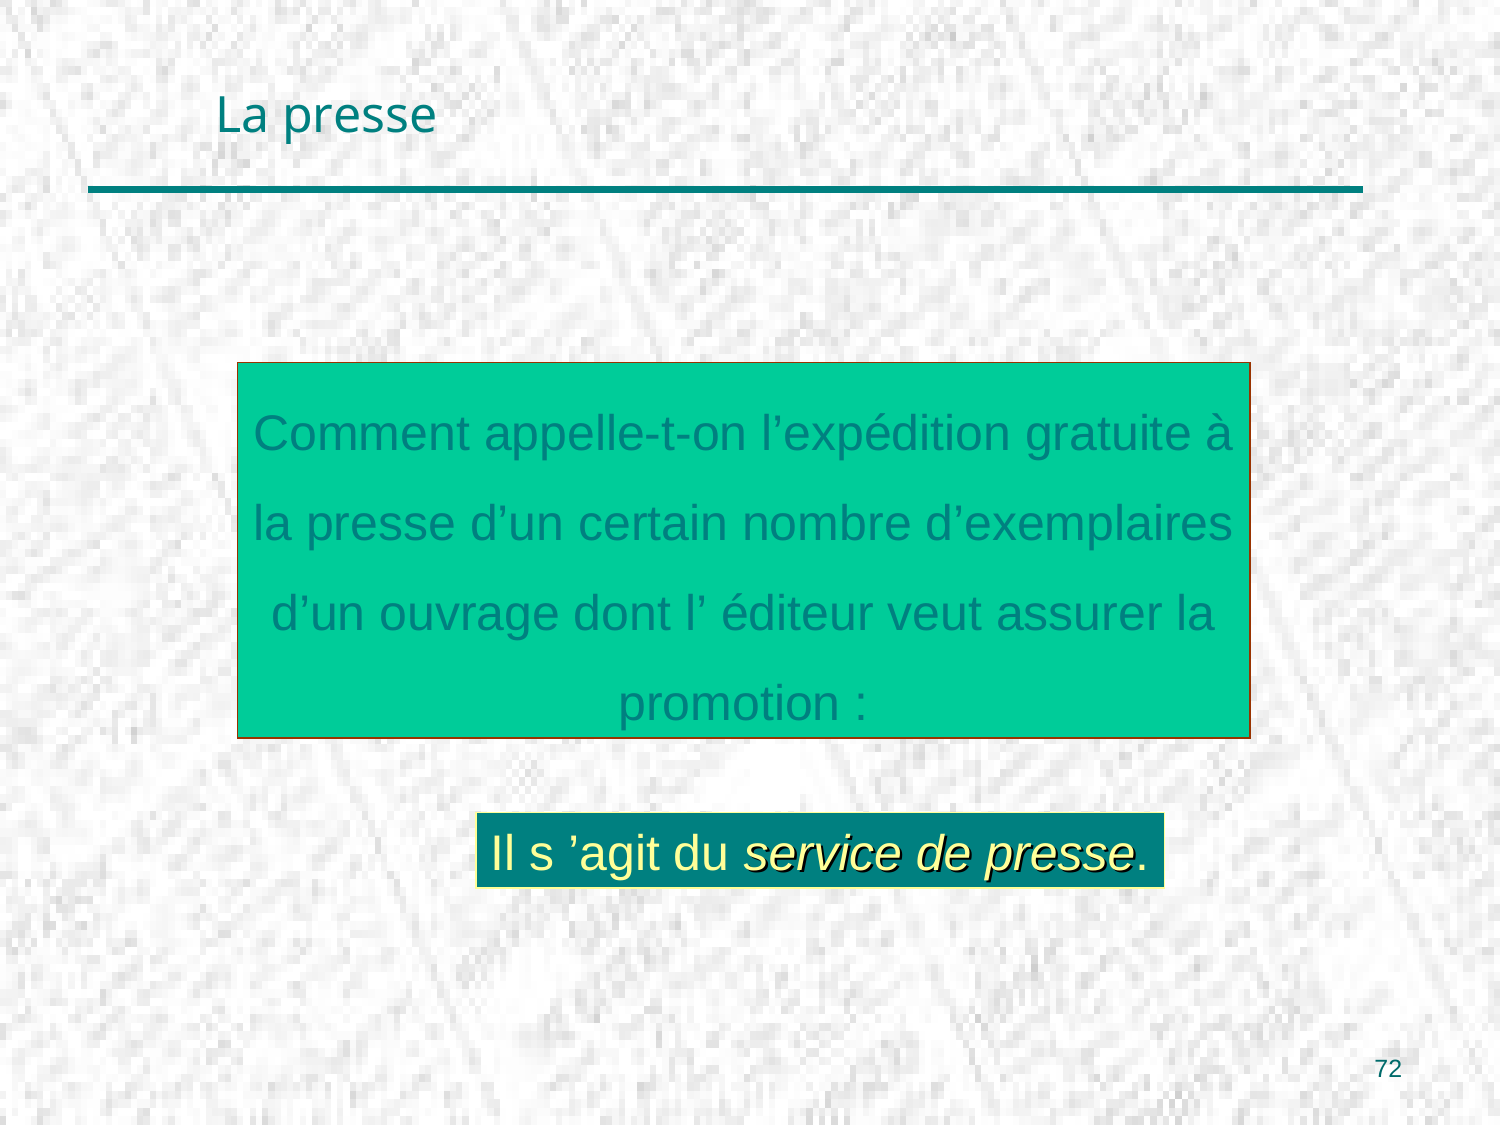

La presse
Comment appelle-t-on l’expédition gratuite à la presse d’un certain nombre d’exemplaires d’un ouvrage dont l’ éditeur veut assurer la promotion :
Il s ’agit du service de presse.
72